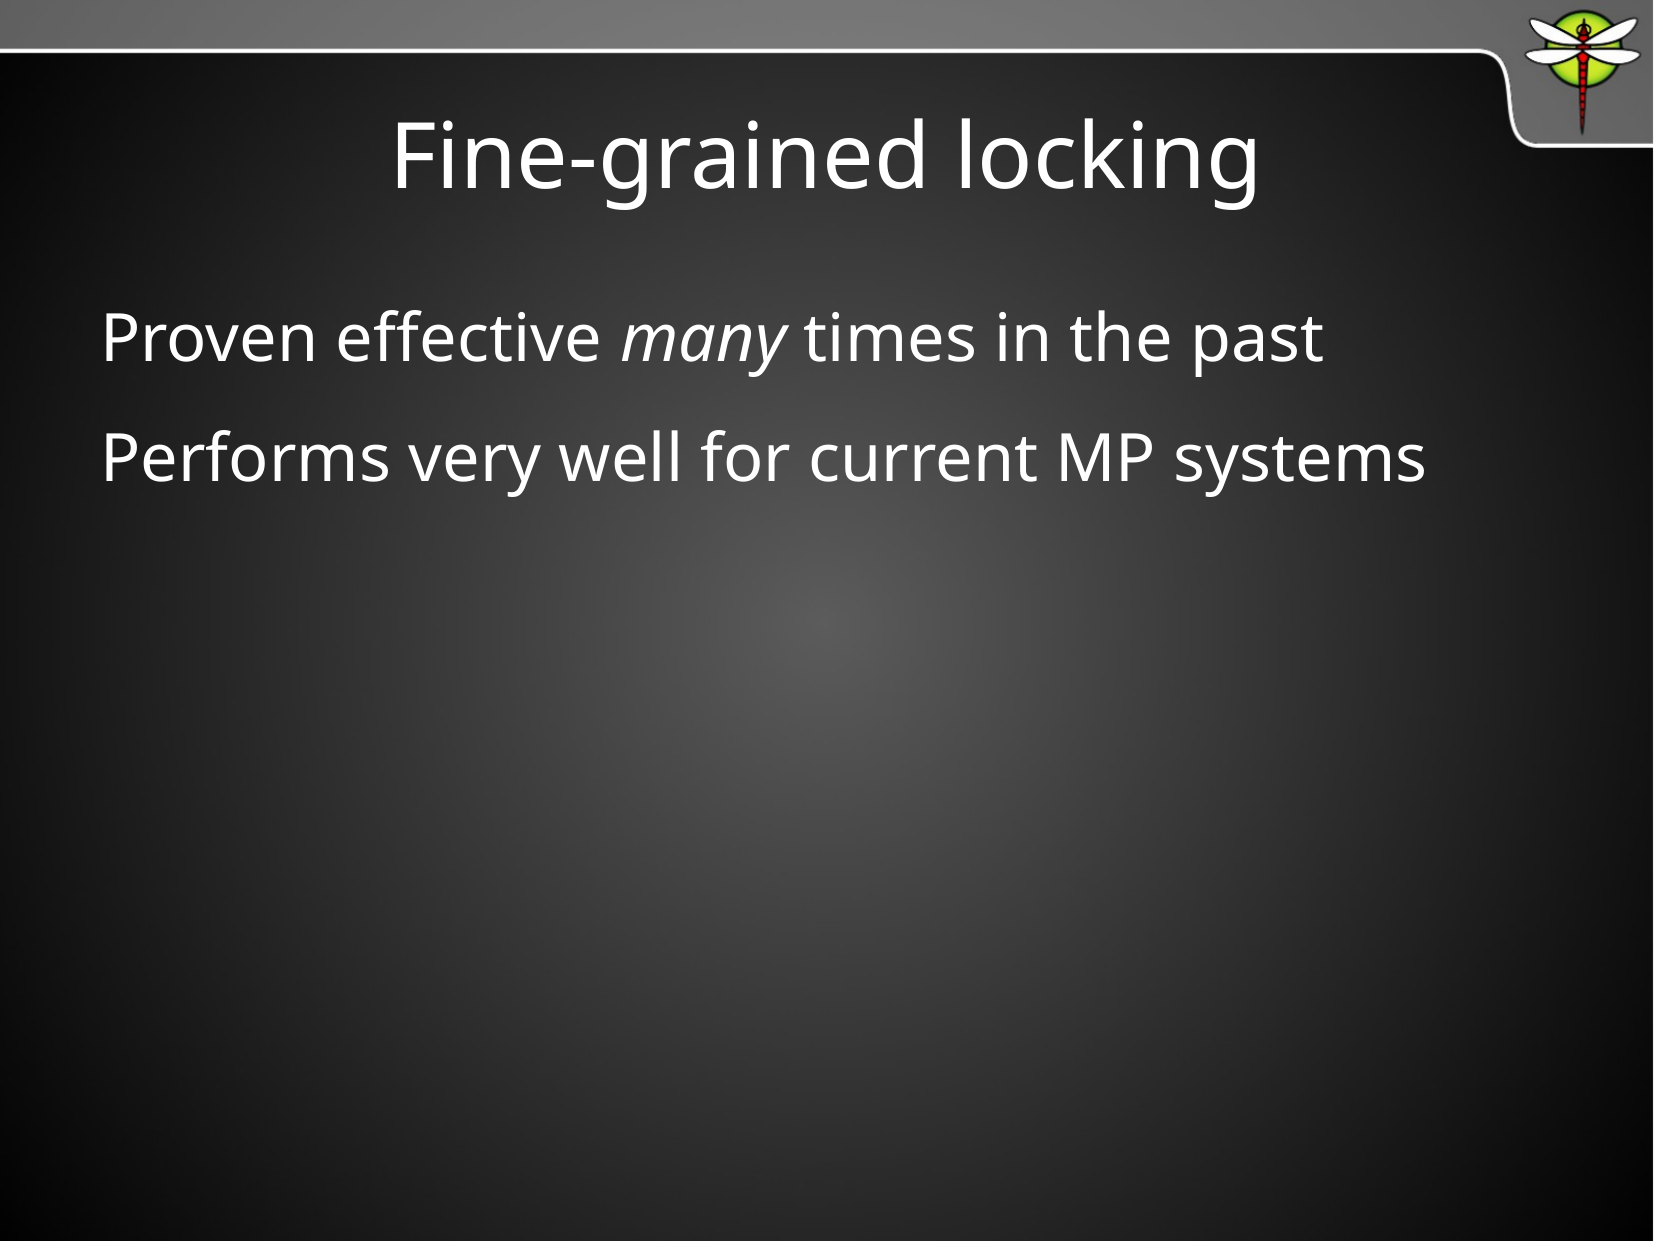

# Fine-grained locking
Proven effective many times in the past
Performs very well for current MP systems